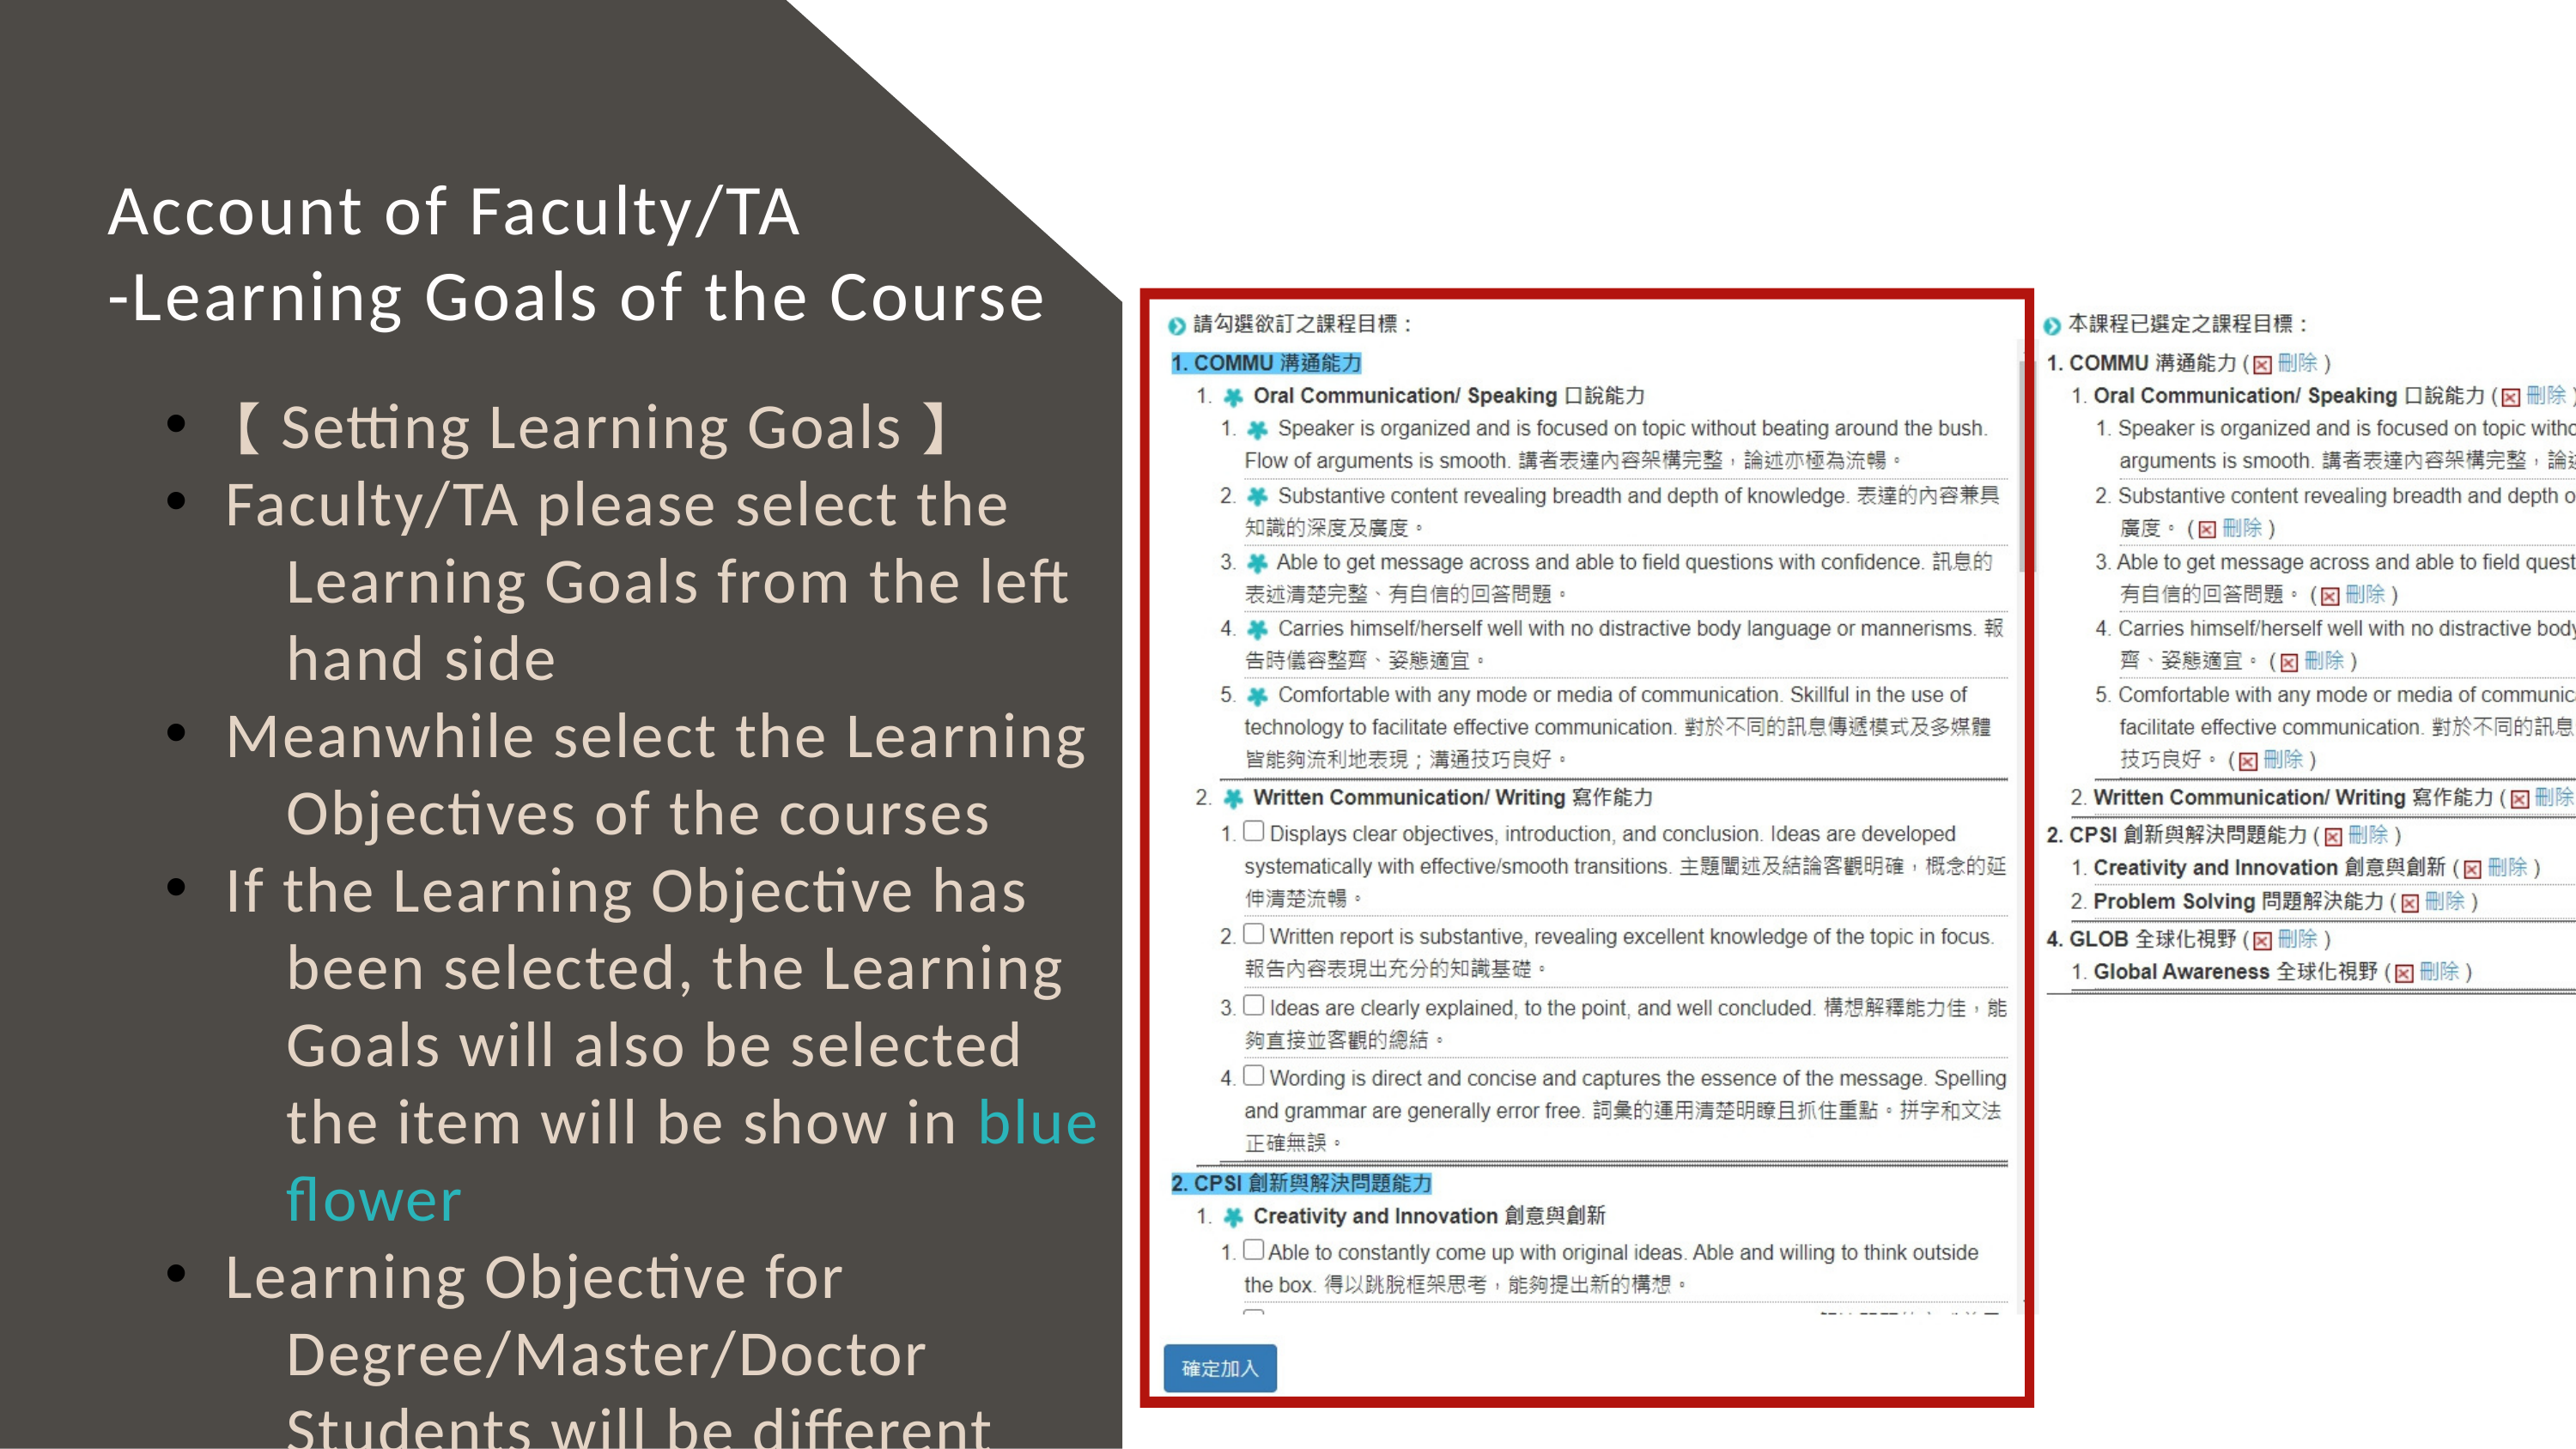

Account of Faculty/TA
-Learning Goals of the Course
【Setting Learning Goals】
Faculty/TA please select the Learning Goals from the left hand side
Meanwhile select the Learning Objectives of the courses
If the Learning Objective has been selected, the Learning Goals will also be selected the item will be show in blue flower
Learning Objective for Degree/Master/Doctor Students will be different